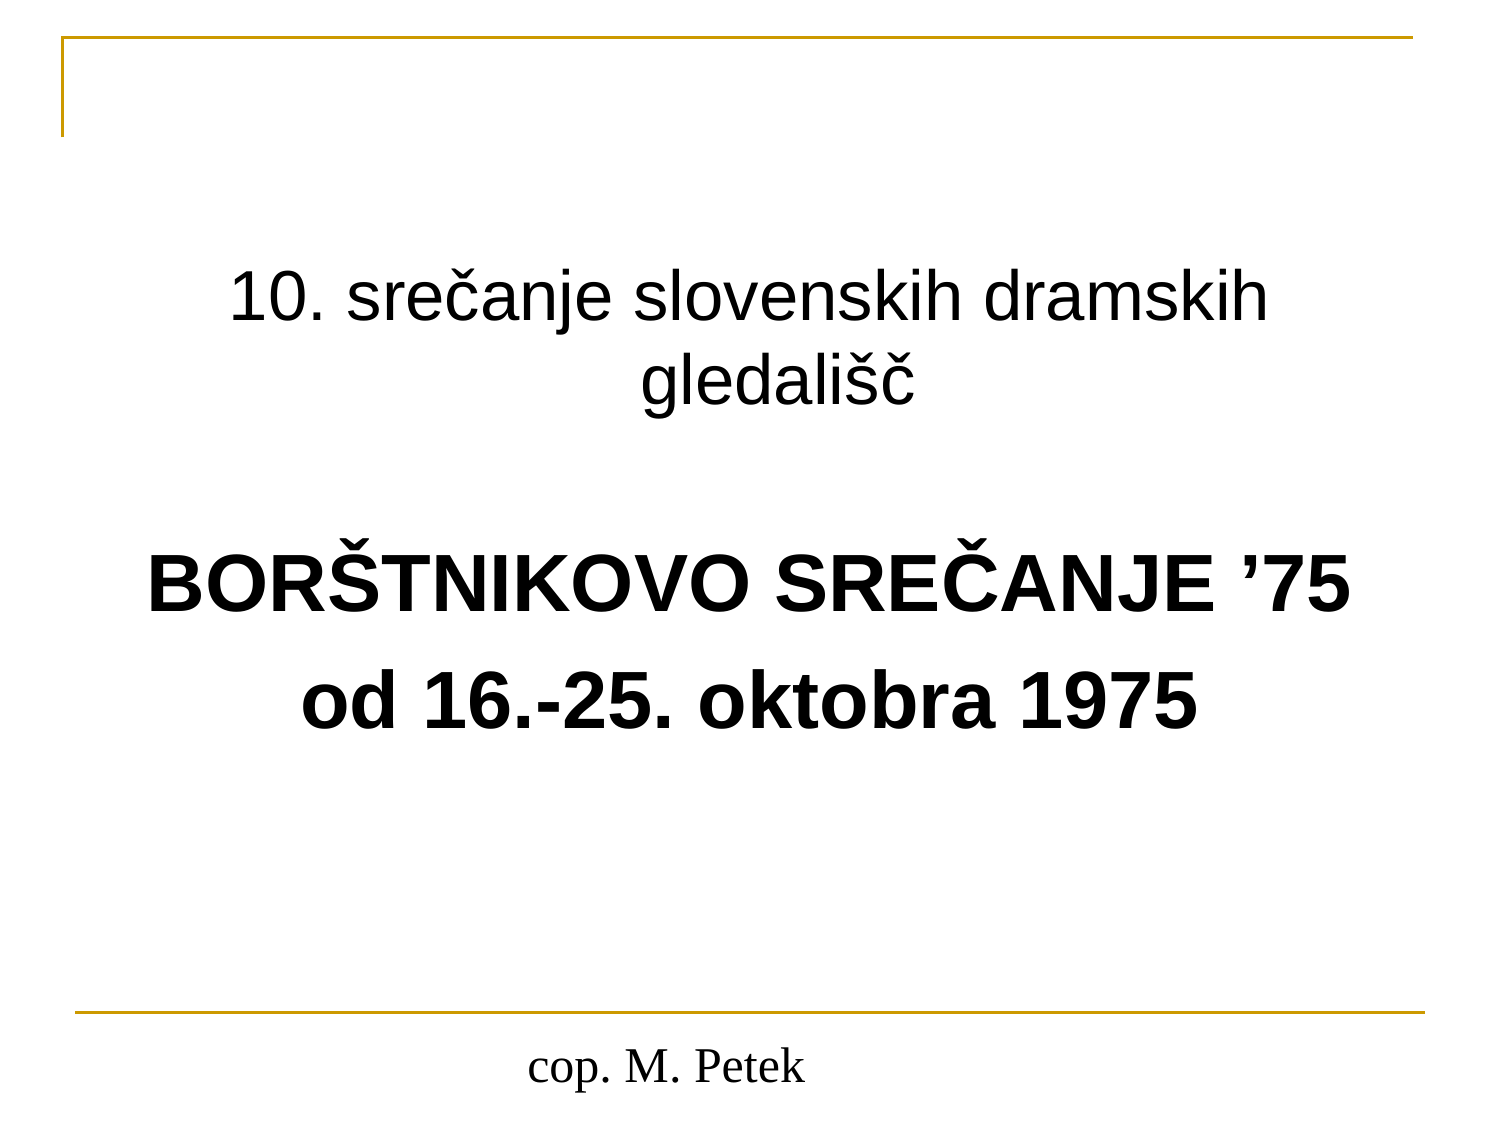

# 10. srečanje slovenskih dramskih gledališč
BORŠTNIKOVO SREČANJE ’75
od 16.-25. oktobra 1975
cop. M. Petek